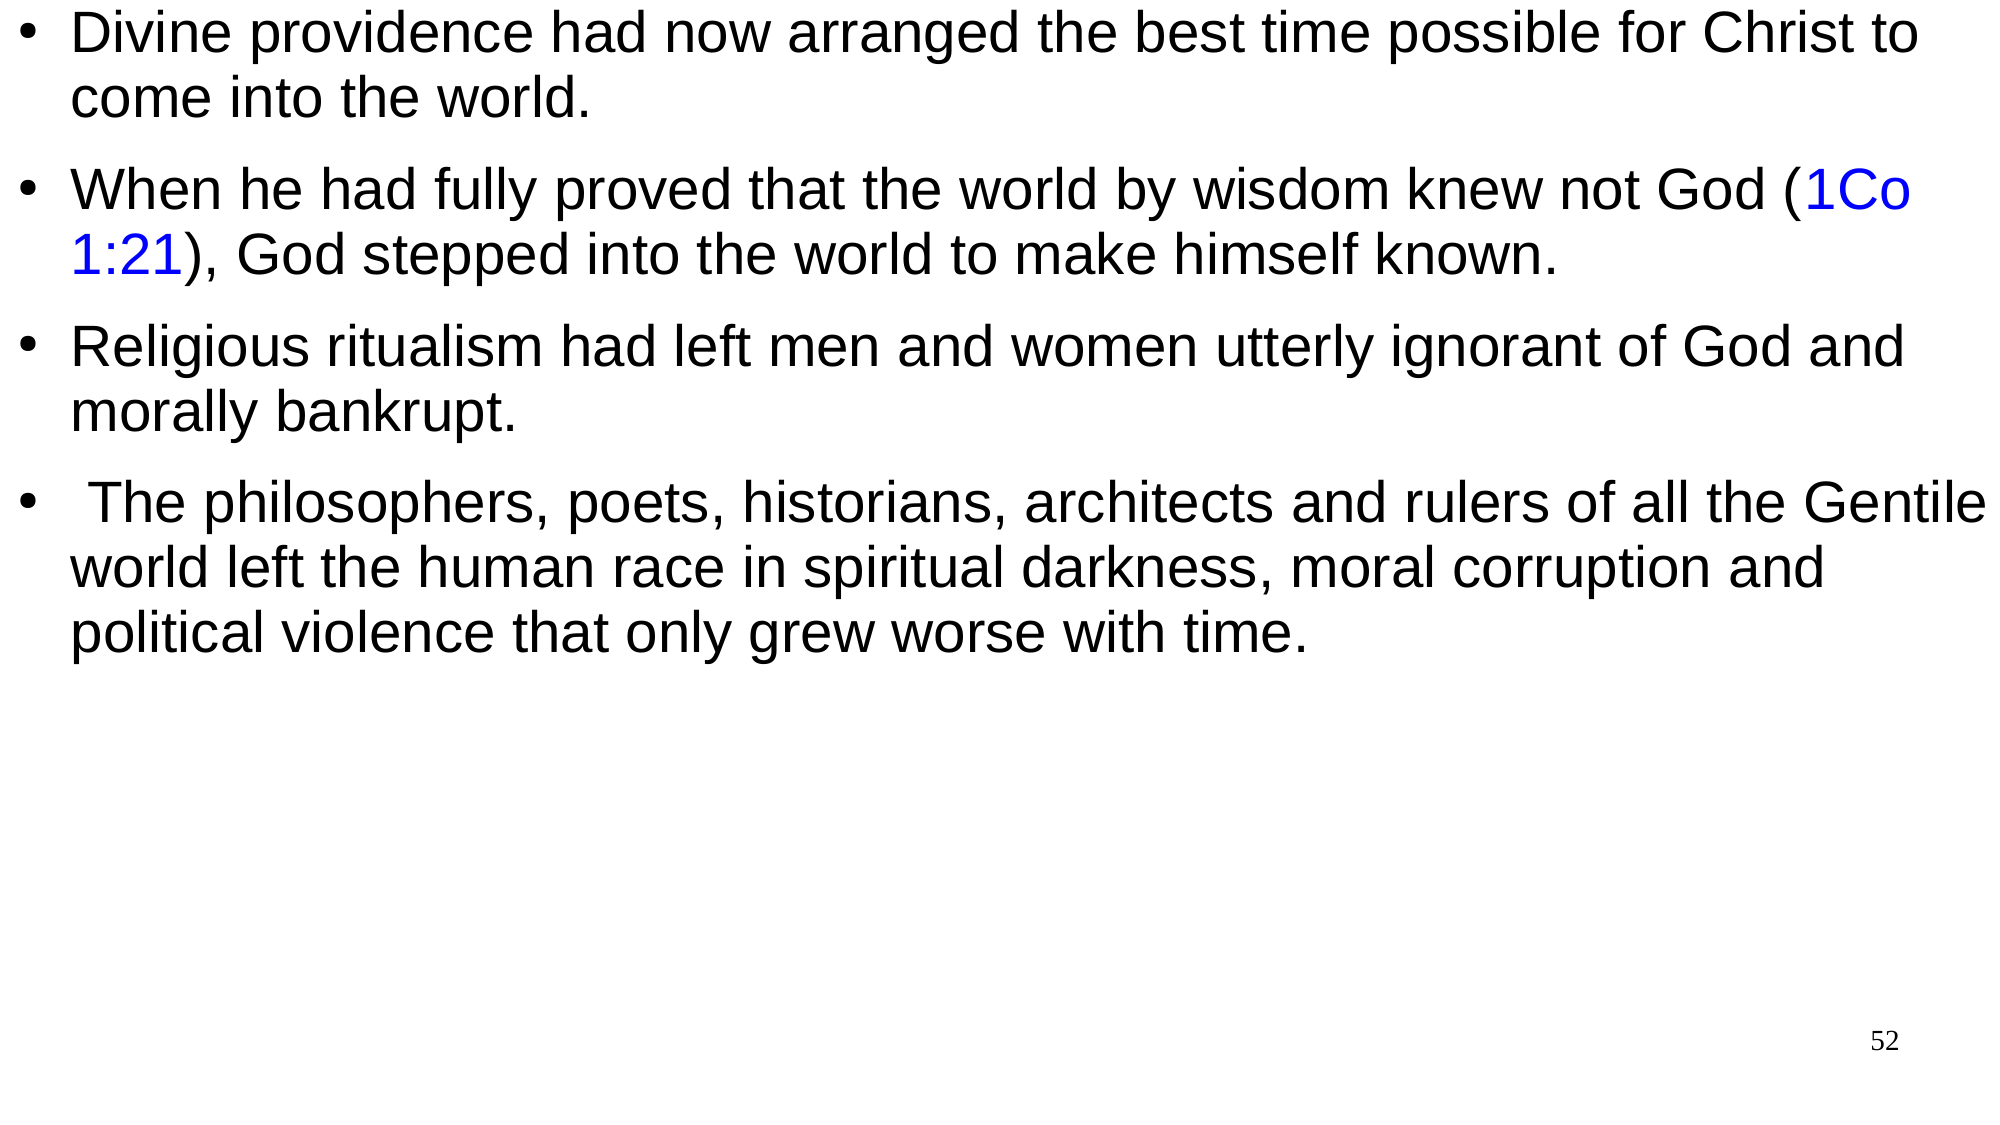

# Divine providence had now arranged the best time possible for Christ to come into the world.
When he had fully proved that the world by wisdom knew not God (1Co 1:21), God stepped into the world to make himself known.
Religious ritualism had left men and women utterly ignorant of God and morally bankrupt.
 The philosophers, poets, historians, architects and rulers of all the Gentile world left the human race in spiritual darkness, moral corruption and political violence that only grew worse with time.
52